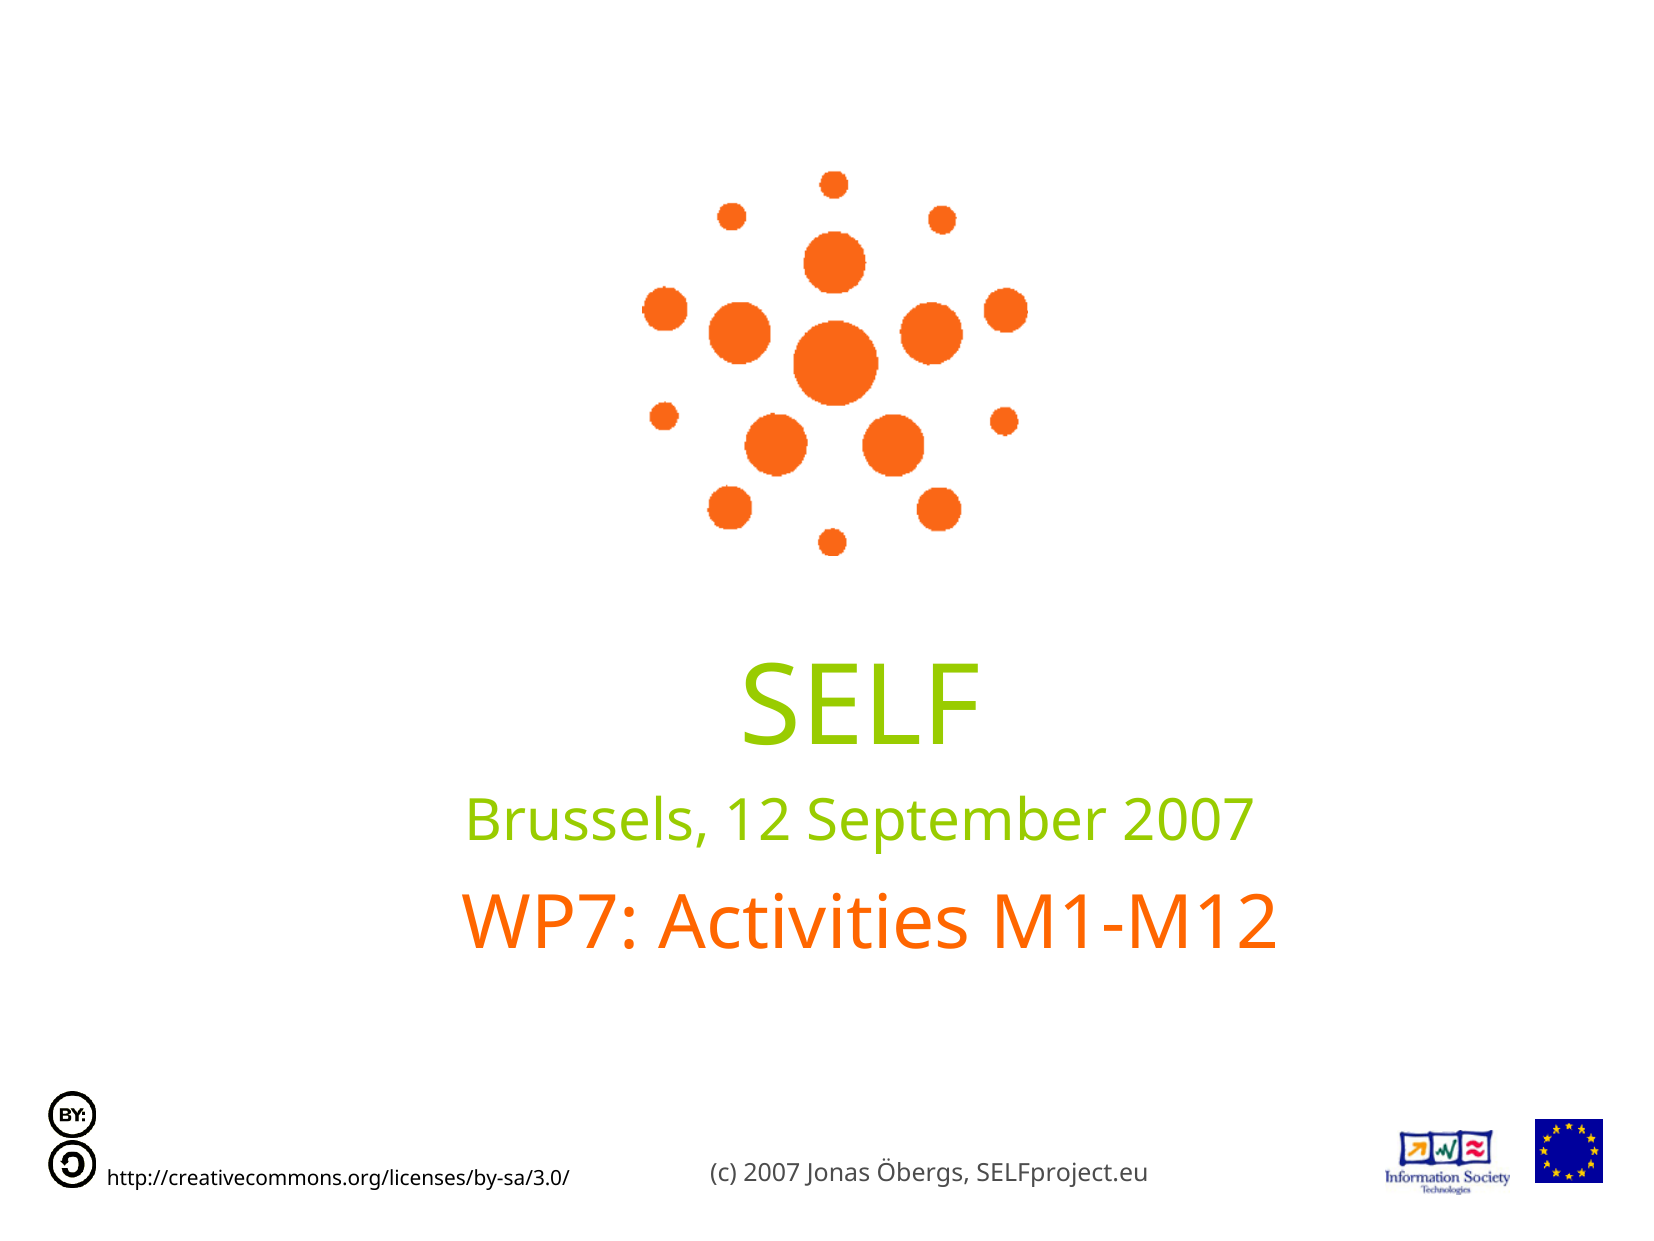

SELF
Brussels, 12 September 2007
WP7: Activities M1-M12